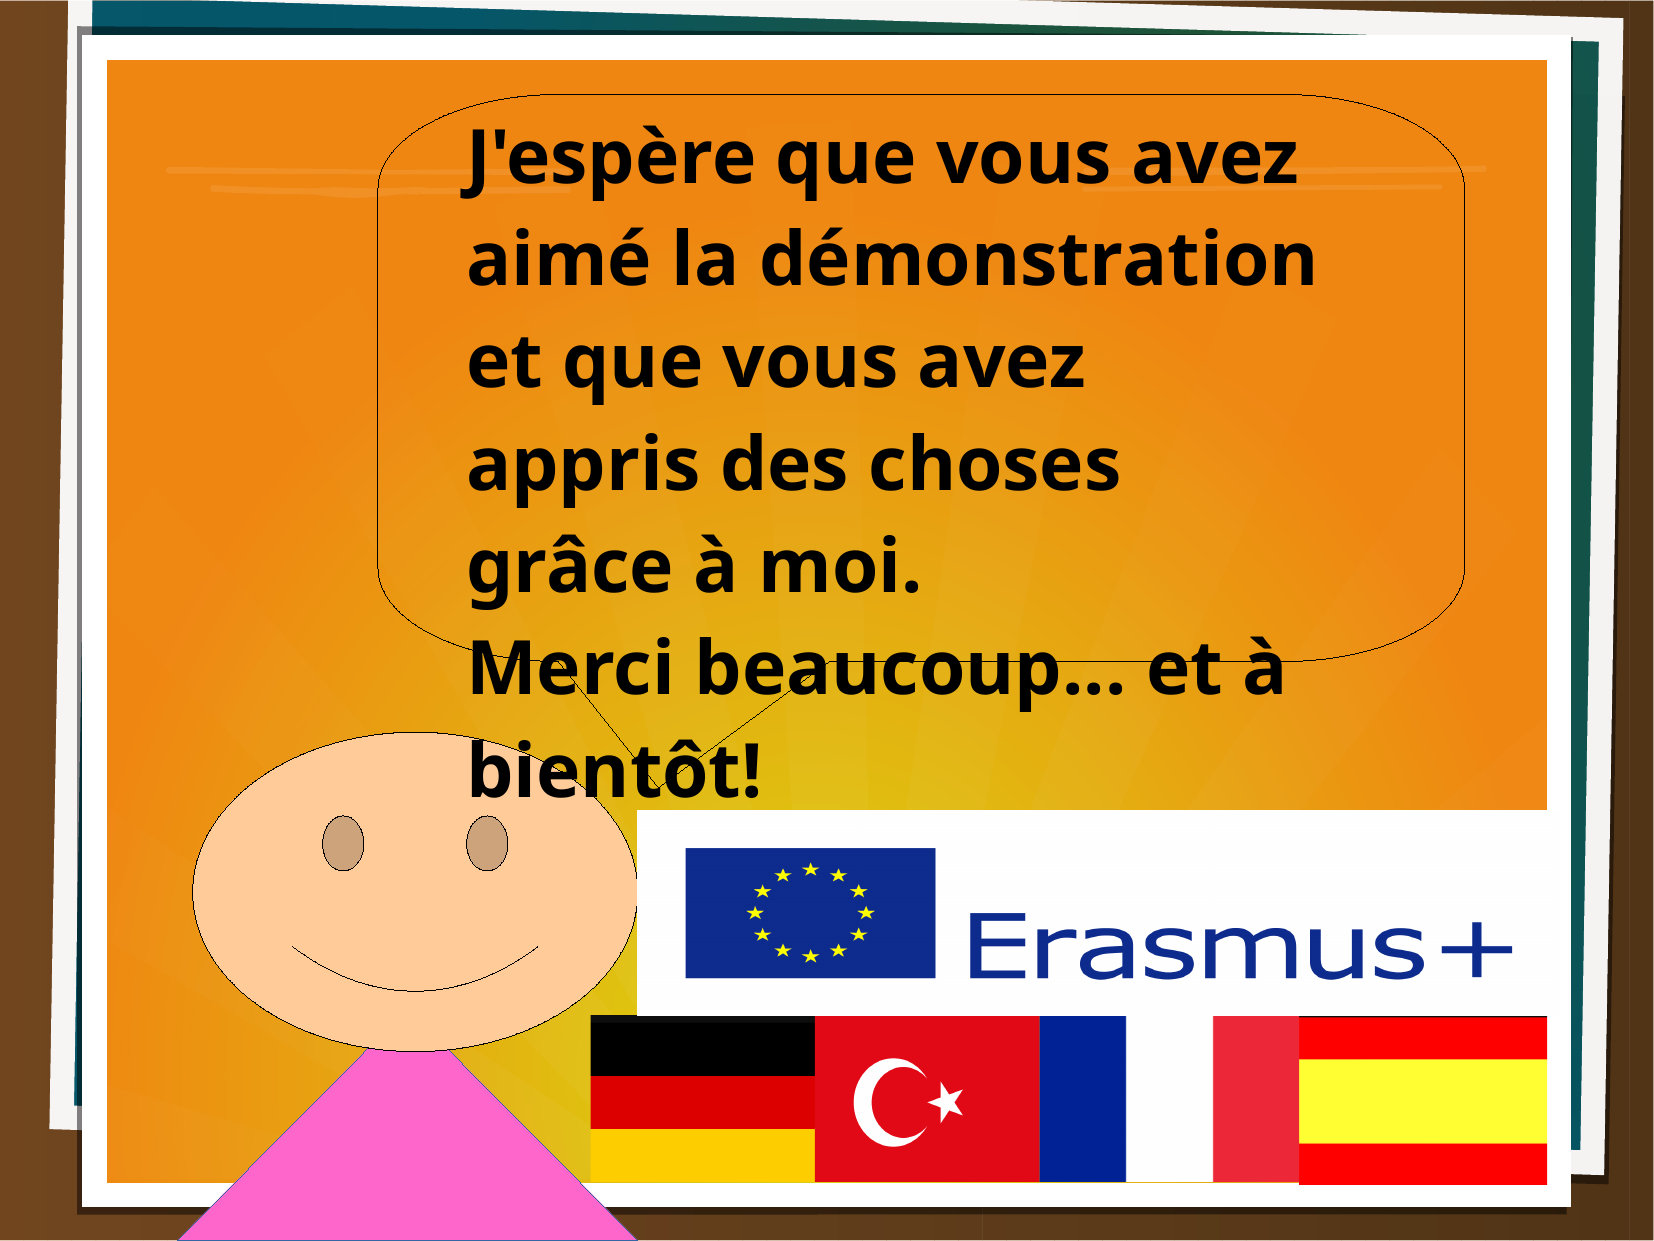

J'espère que vous avez aimé la démonstration et que vous avez appris des choses grâce à moi.
Merci beaucoup... et à bientôt!